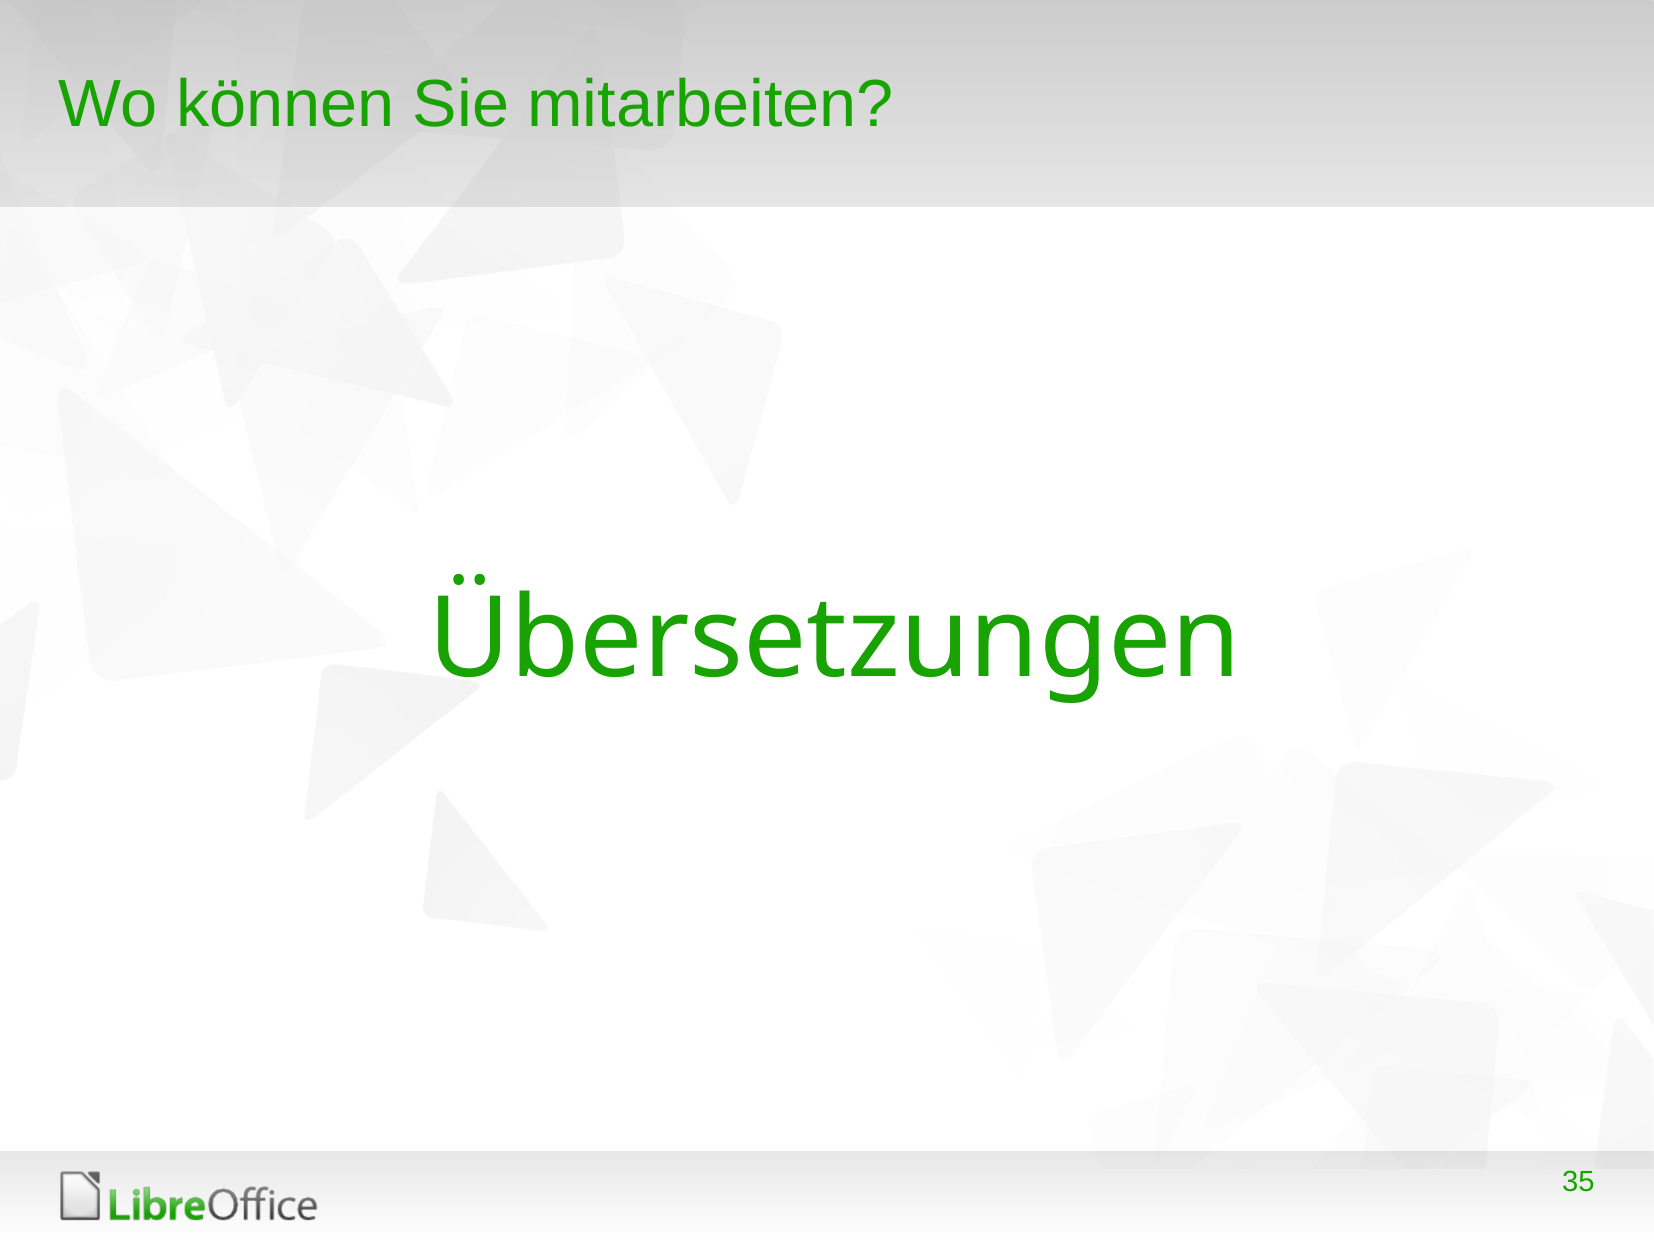

# Wo können Sie mitarbeiten?
Übersetzungen
35